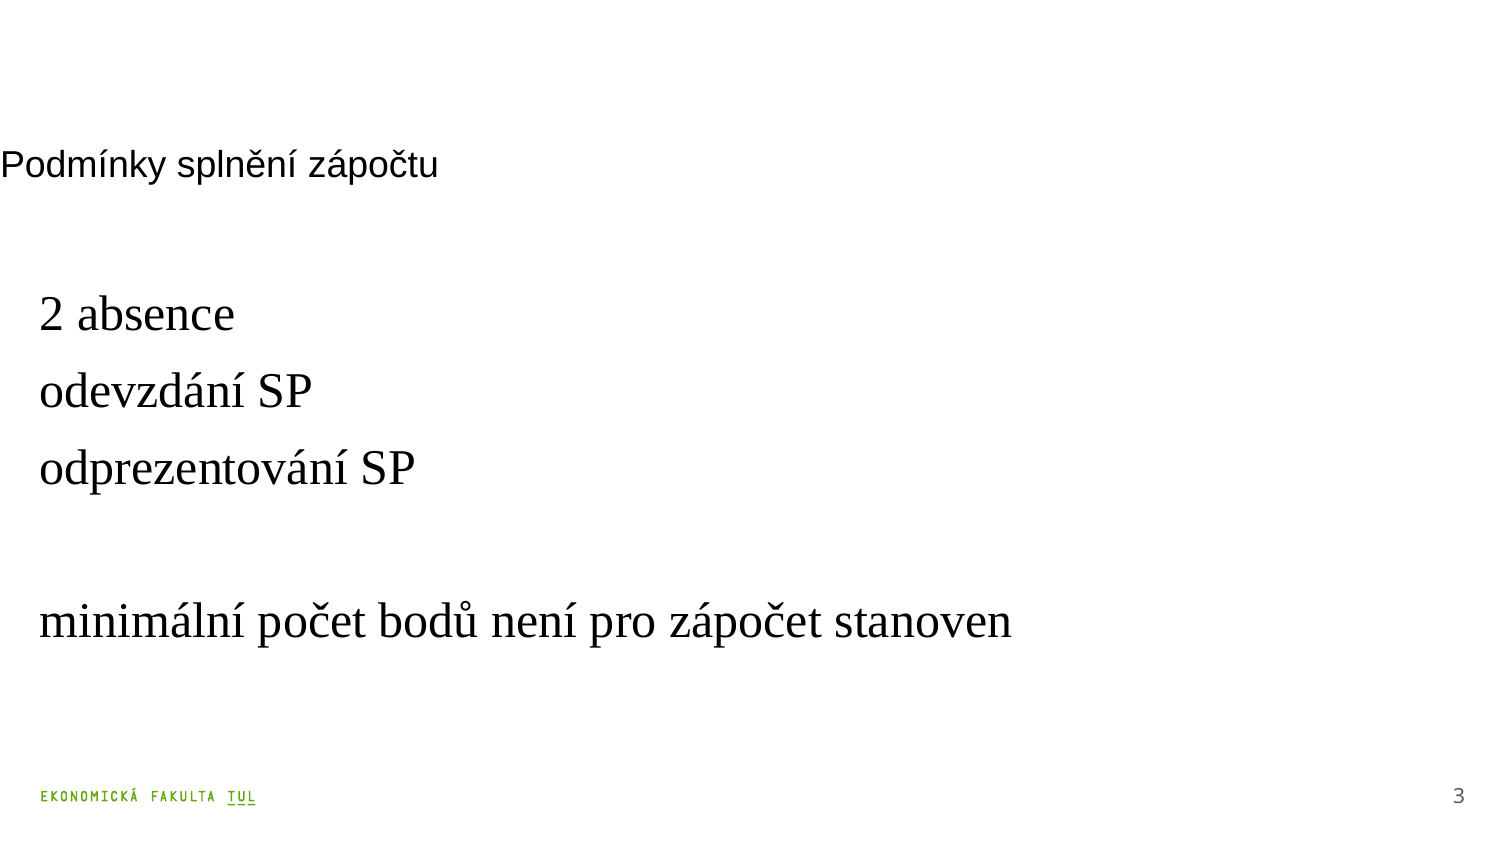

# Podmínky splnění zápočtu
2 absence
odevzdání SP
odprezentování SP
minimální počet bodů není pro zápočet stanoven
3